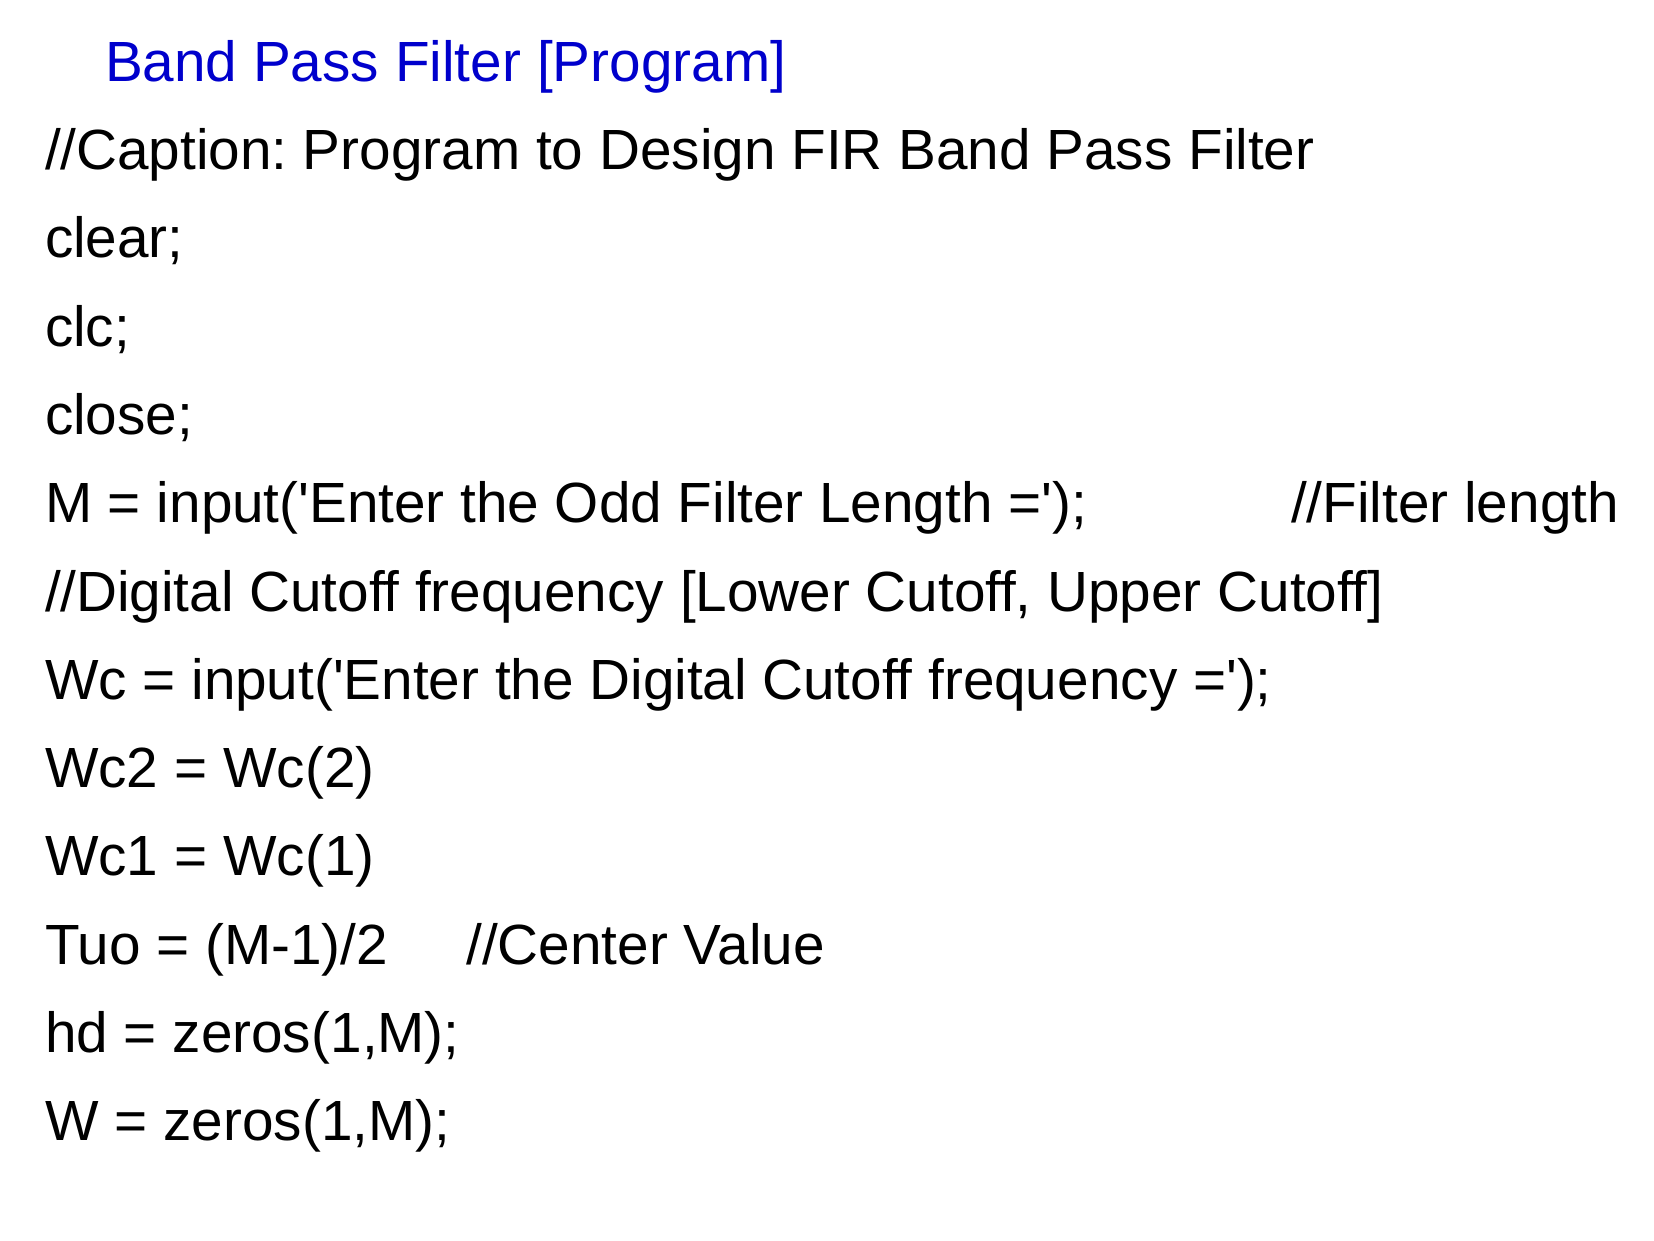

# Band Pass Filter [Program]
//Caption: Program to Design FIR Band Pass Filter
clear;
clc;
close;
M = input('Enter the Odd Filter Length ='); //Filter length
//Digital Cutoff frequency [Lower Cutoff, Upper Cutoff]
Wc = input('Enter the Digital Cutoff frequency =');
Wc2 = Wc(2)
Wc1 = Wc(1)
Tuo = (M-1)/2 //Center Value
hd = zeros(1,M);
W = zeros(1,M);